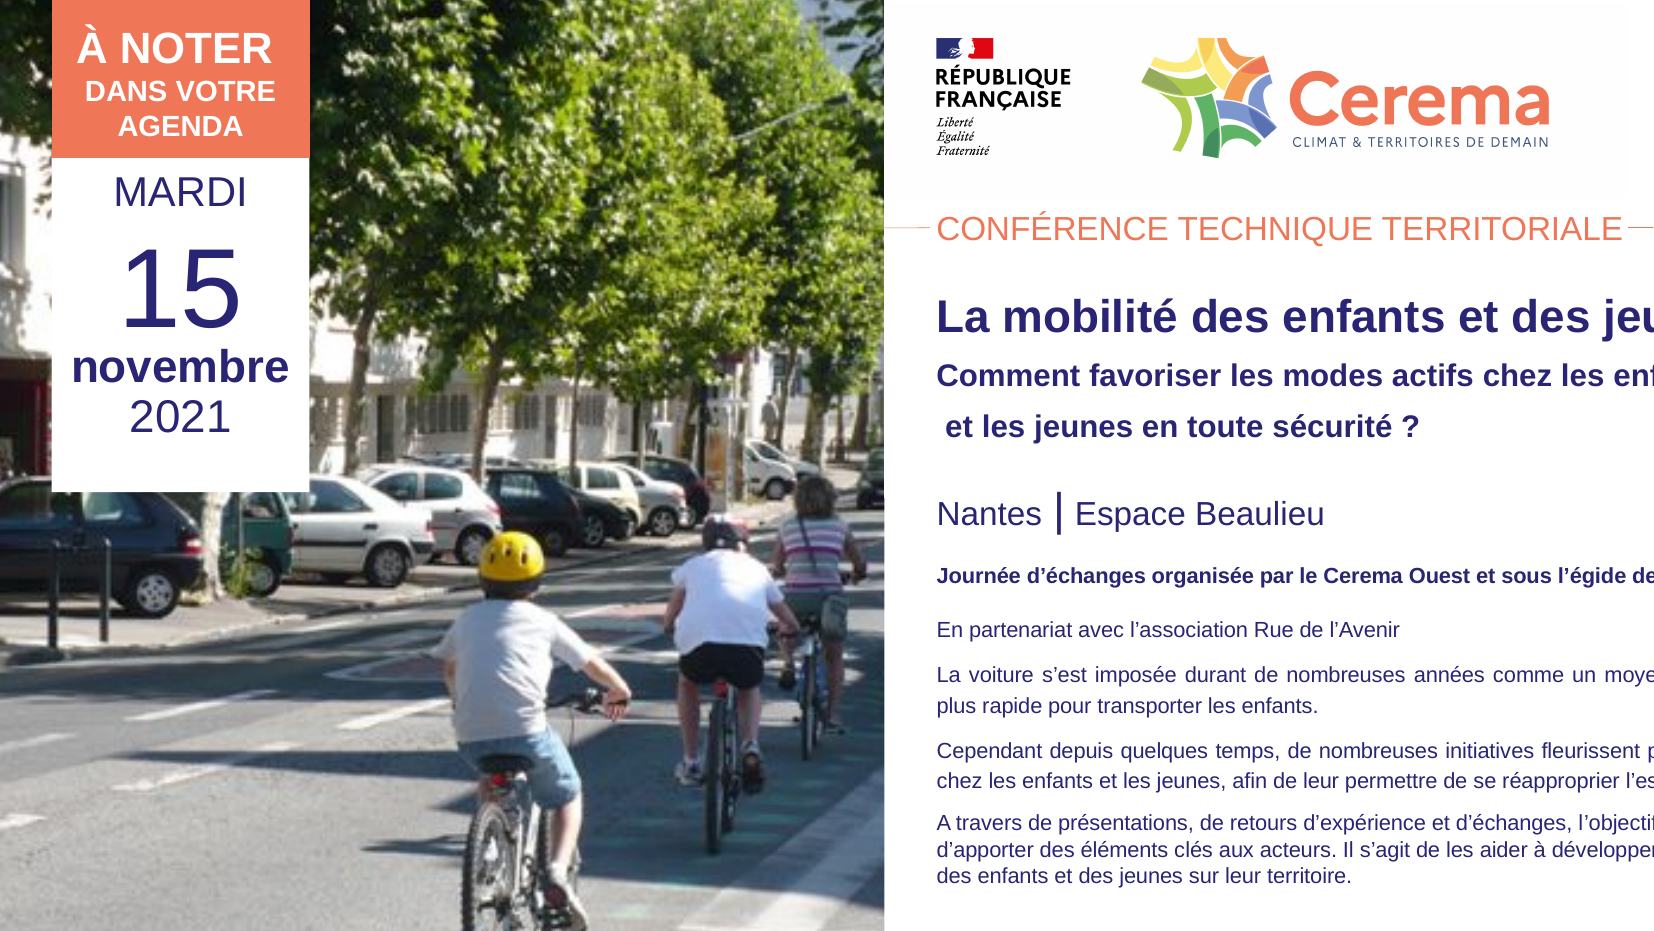

À NOTER
DANS VOTRE AGENDA
CONFÉRENCE TECHNIQUE TERRITORIALE
La mobilité des enfants et des jeunes
Comment favoriser les modes actifs chez les enfants
 et les jeunes en toute sécurité ?
MARDI
15
novembre
2021
Nantes | Espace Beaulieu
Journée d’échanges organisée par le Cerema Ouest et sous l’égide de la CTT
En partenariat avec l’association Rue de l’Avenir
La voiture s’est imposée durant de nombreuses années comme un moyen de déplacement plus sûr et plus rapide pour transporter les enfants.
Cependant depuis quelques temps, de nombreuses initiatives fleurissent pour favoriser les modes actifs chez les enfants et les jeunes, afin de leur permettre de se réapproprier l’espace public.
A travers de présentations, de retours d’expérience et d’échanges, l’objectif de cette journée est d’apporter des éléments clés aux acteurs. Il s’agit de les aider à développer et favoriser la mobilité active des enfants et des jeunes sur leur territoire.
Contact : Gwenaelle DAVID – gwenaelle.david@cerema.fr
Le programme vous sera envoyés prochainement.
www.cerema.fr @CeremaCom	 @cerema